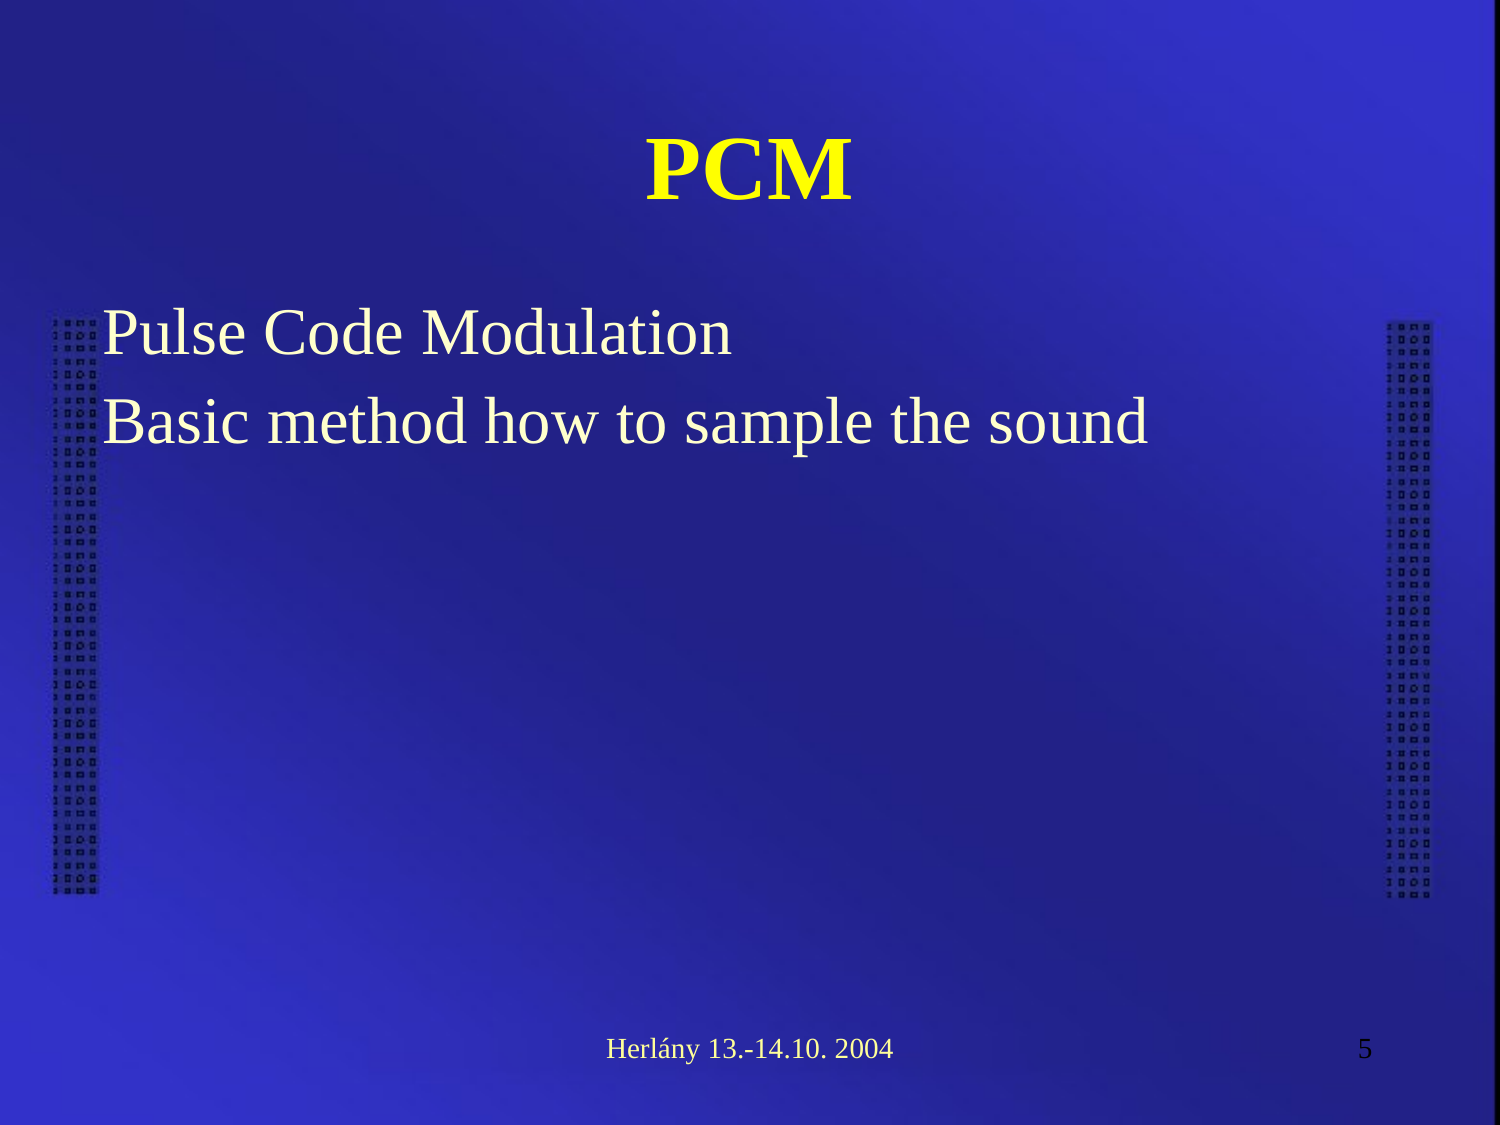

# PCM
Pulse Code Modulation
Basic method how to sample the sound
Herlány 13.-14.10. 2004